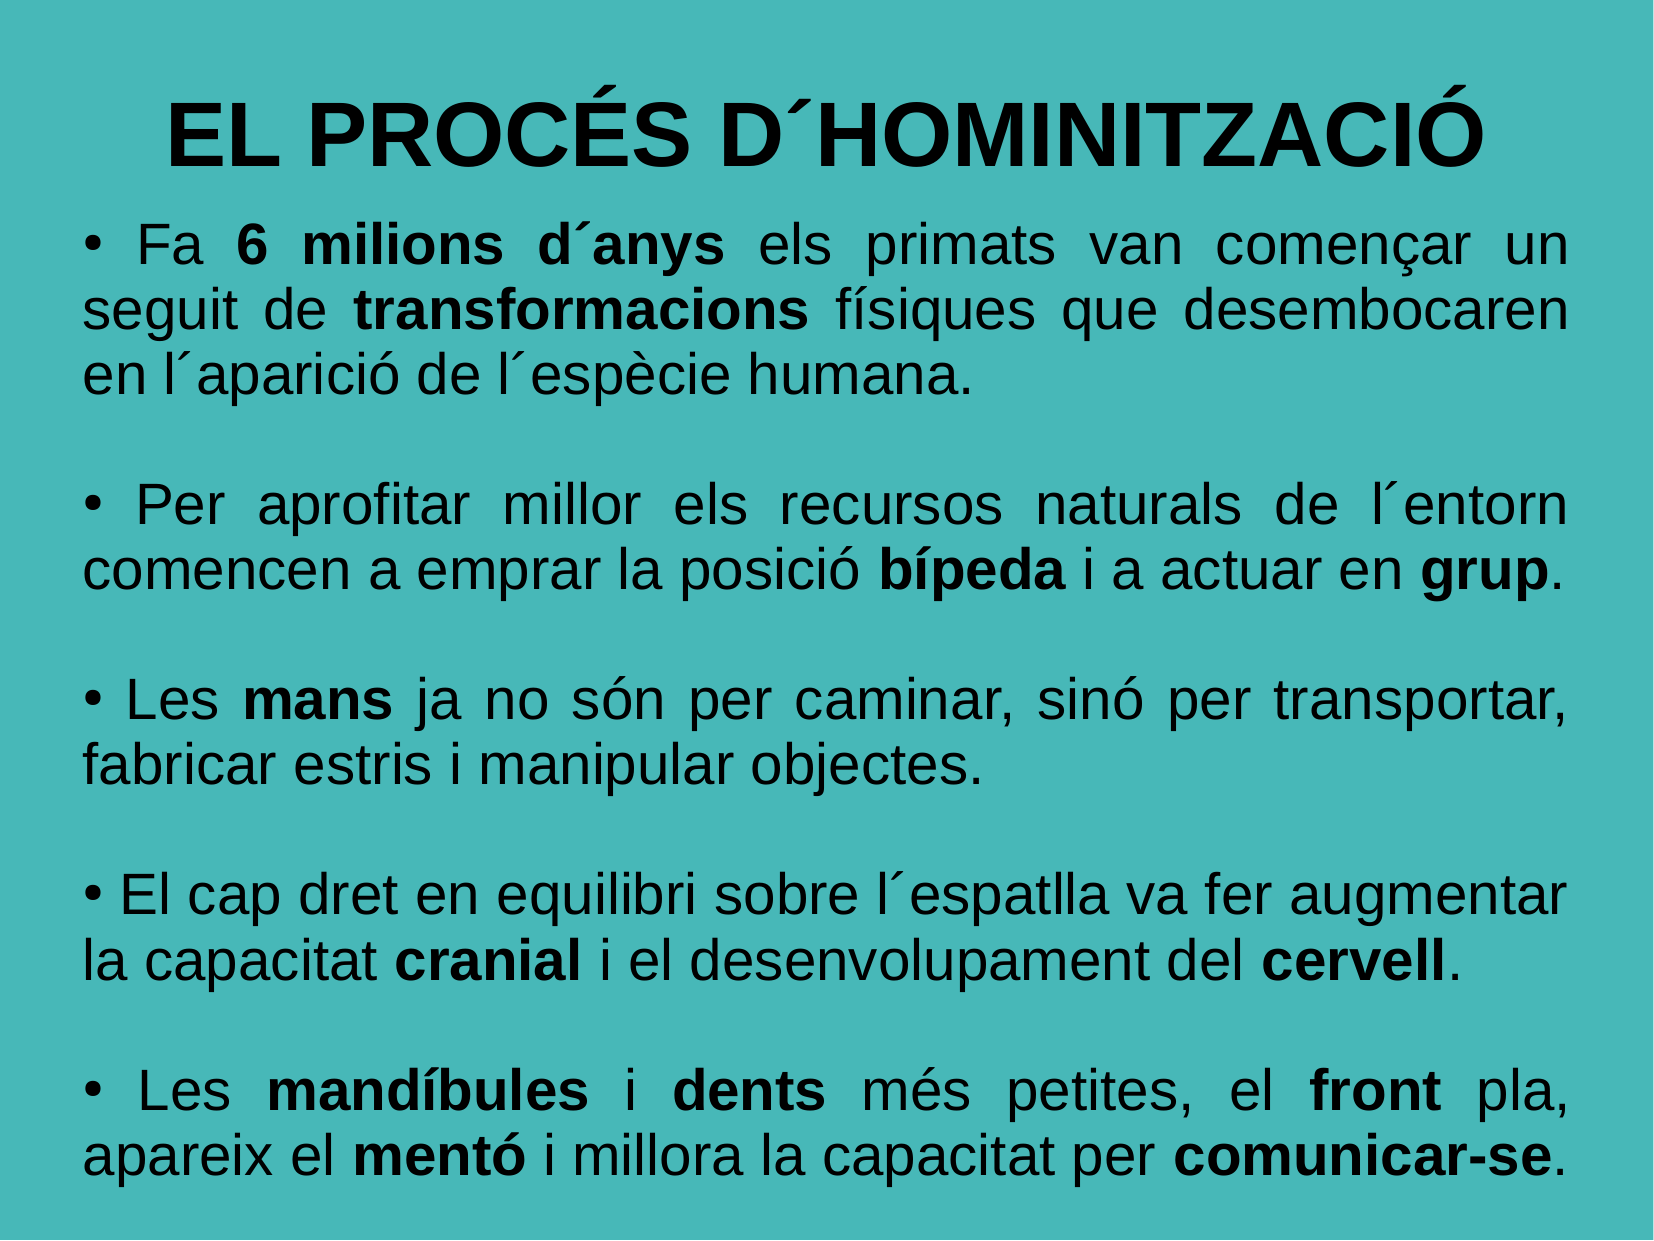

# EL PROCÉS D´HOMINITZACIÓ
 Fa 6 milions d´anys els primats van començar un seguit de transformacions físiques que desembocaren en l´aparició de l´espècie humana.
 Per aprofitar millor els recursos naturals de l´entorn comencen a emprar la posició bípeda i a actuar en grup.
 Les mans ja no són per caminar, sinó per transportar, fabricar estris i manipular objectes.
 El cap dret en equilibri sobre l´espatlla va fer augmentar la capacitat cranial i el desenvolupament del cervell.
 Les mandíbules i dents més petites, el front pla, apareix el mentó i millora la capacitat per comunicar-se.